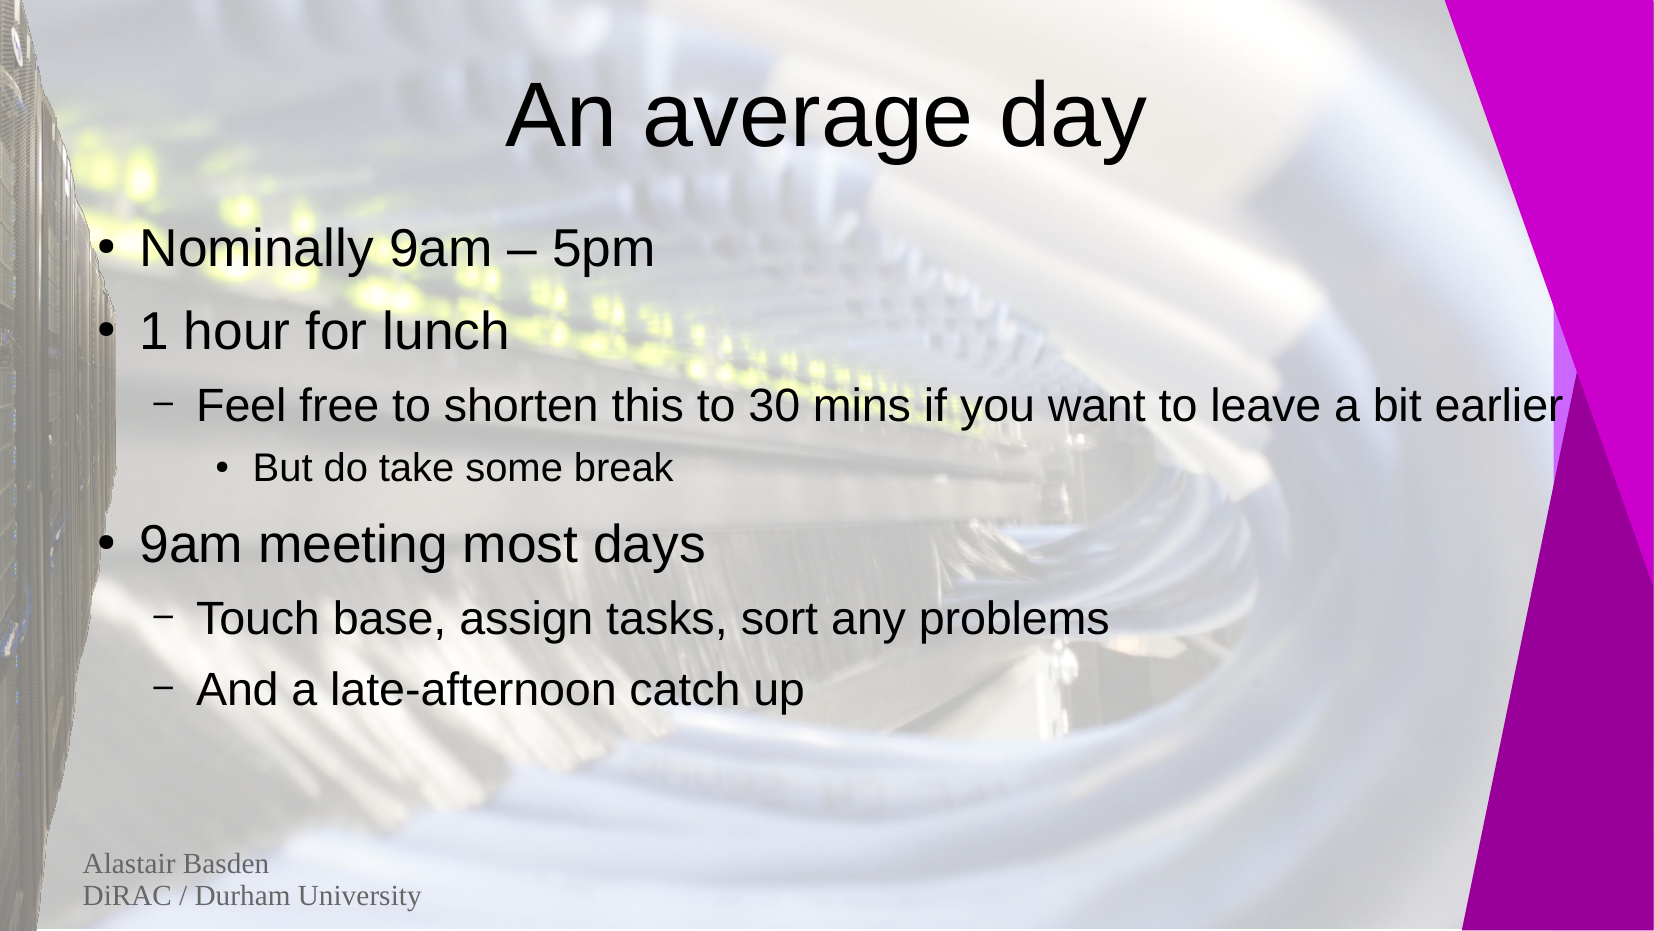

# An average day
Nominally 9am – 5pm
1 hour for lunch
Feel free to shorten this to 30 mins if you want to leave a bit earlier
But do take some break
9am meeting most days
Touch base, assign tasks, sort any problems
And a late-afternoon catch up
5